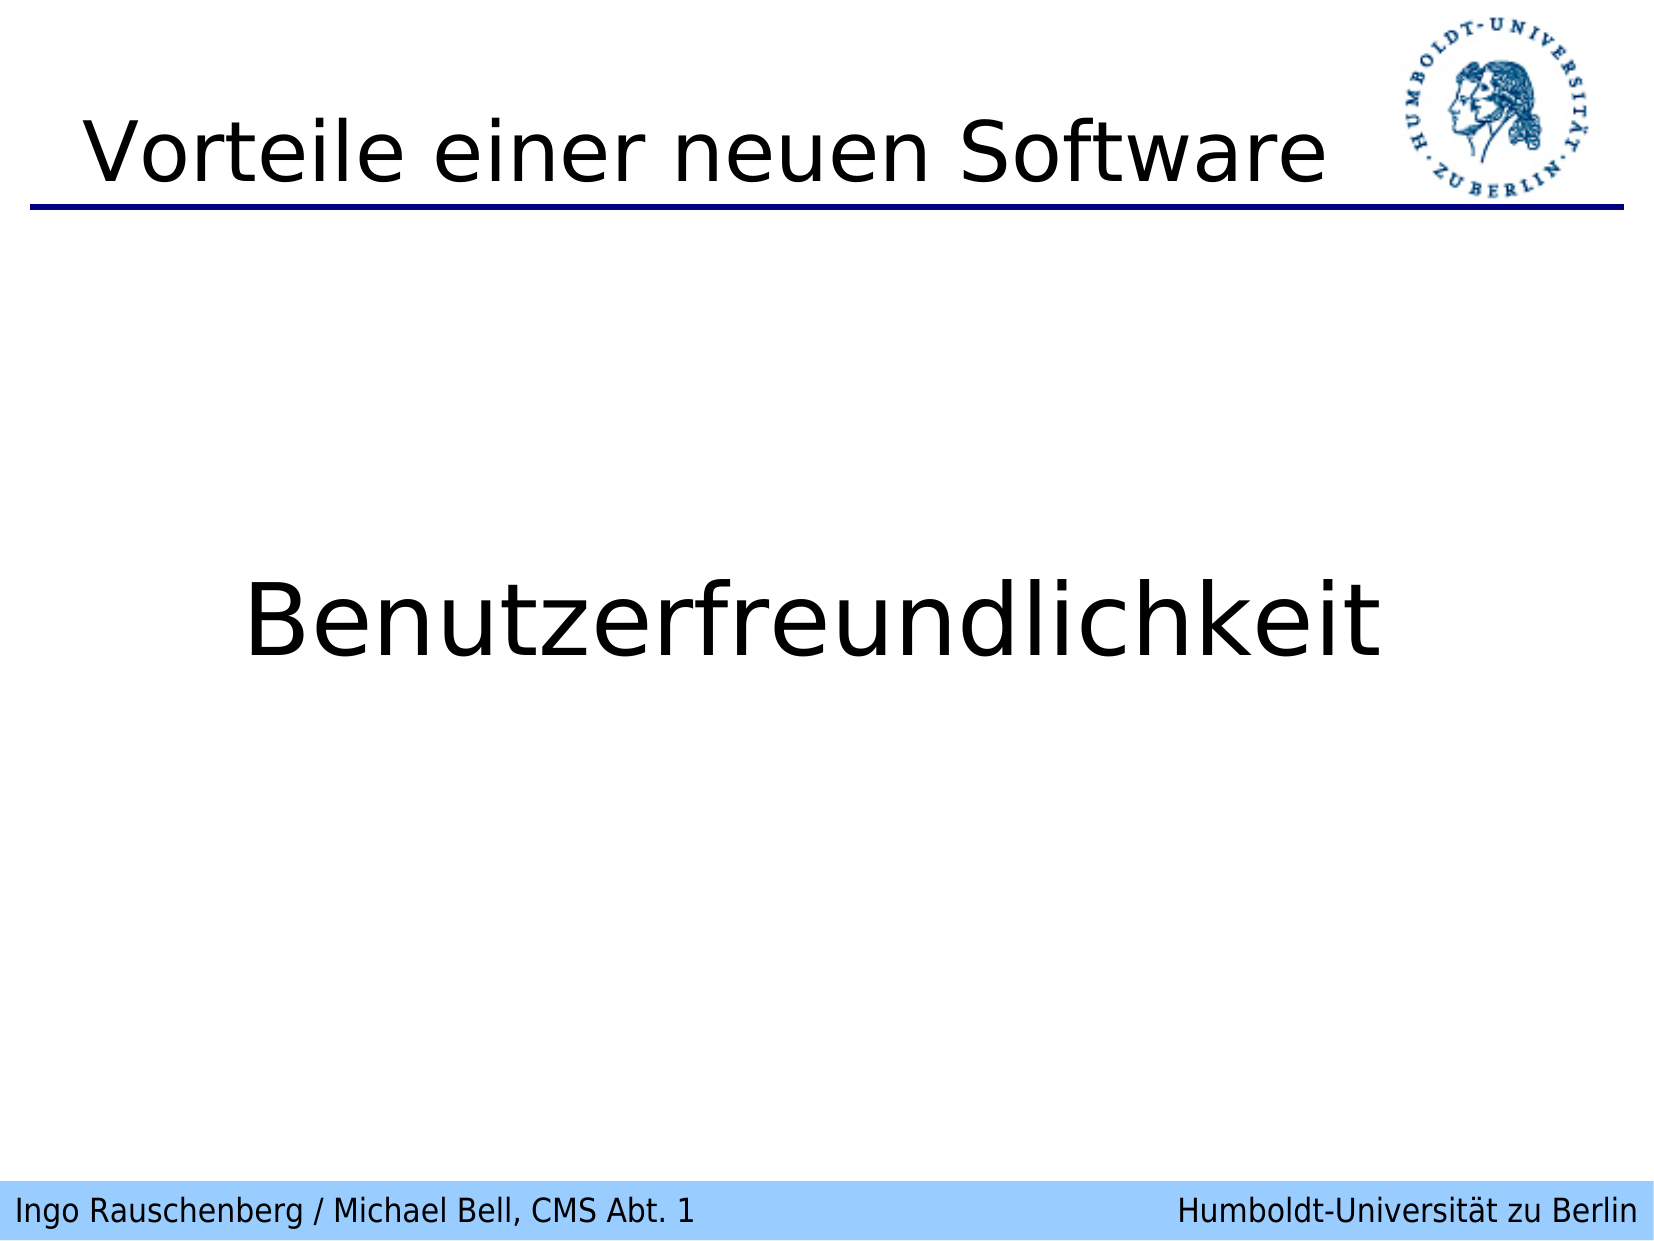

# Vorteile einer neuen Software
Benutzerfreundlichkeit
Ingo Rauschenberg / Michael Bell, CMS Abt. 1
Humboldt-Universität zu Berlin